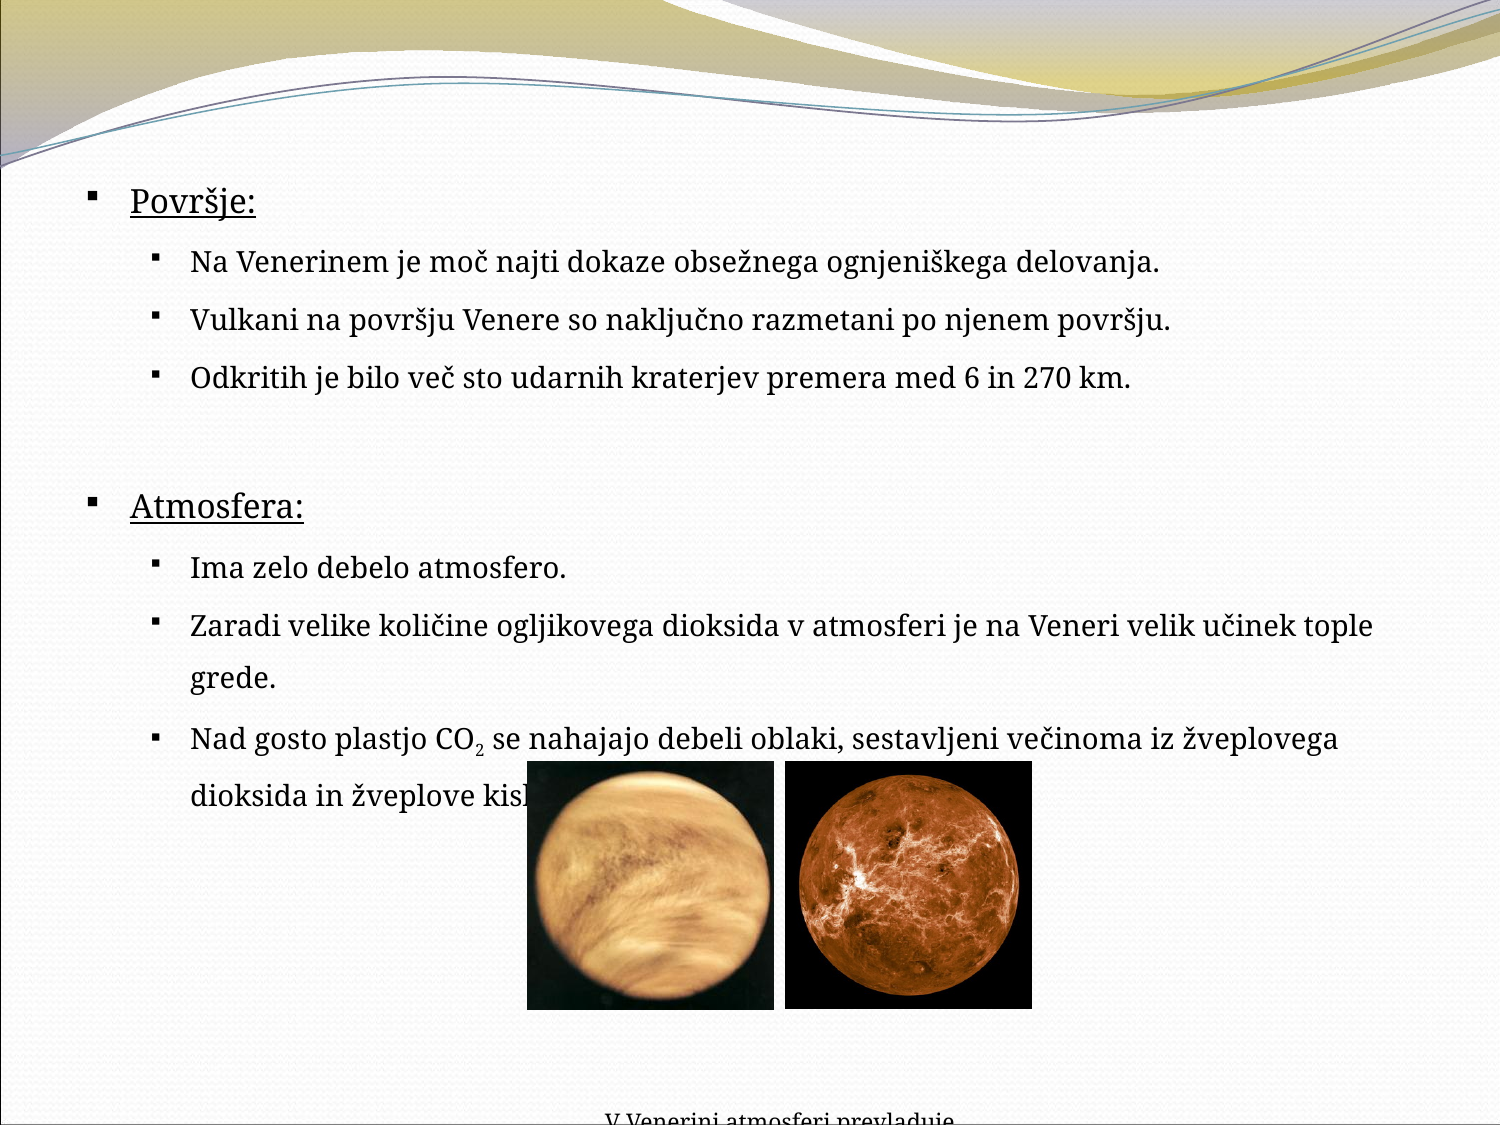

# Površje:
Na Venerinem je moč najti dokaze obsežnega ognjeniškega delovanja.
Vulkani na površju Venere so naključno razmetani po njenem površju.
Odkritih je bilo več sto udarnih kraterjev premera med 6 in 270 km.
Atmosfera:
Ima zelo debelo atmosfero.
Zaradi velike količine ogljikovega dioksida v atmosferi je na Veneri velik učinek tople grede.
Nad gosto plastjo CO2 se nahajajo debeli oblaki, sestavljeni večinoma iz žveplovega dioksida in žveplove kisline.
 V Venerini atmosferi prevladuje
ogljikov dioksid.